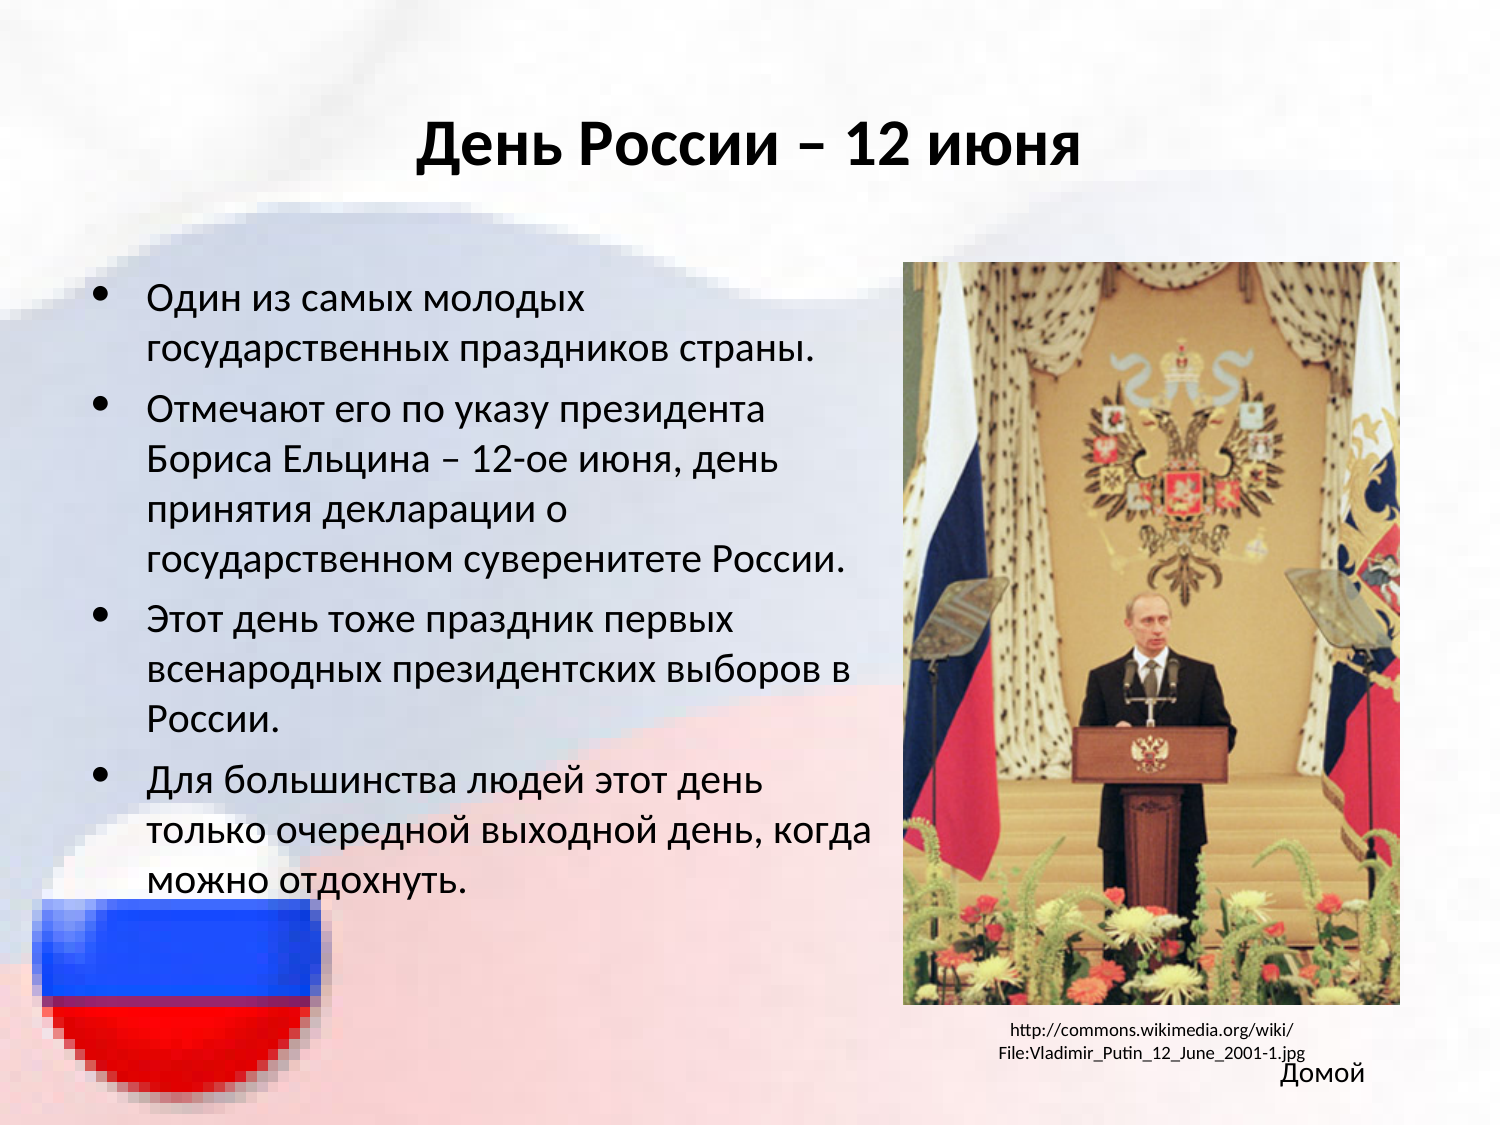

# День России – 12 июня
Один из самых молодых государственных праздников страны.
Отмечают его по указу президента Бориса Ельцина – 12-ое июня, день принятия декларации о государственном суверенитете России.
Этот день тоже праздник первых всенародных президентских выборов в России.
Для большинства людей этот день только очередной выходной день, когда можно отдохнуть.
http://commons.wikimedia.org/wiki/File:Vladimir_Putin_12_June_2001-1.jpg
Домой